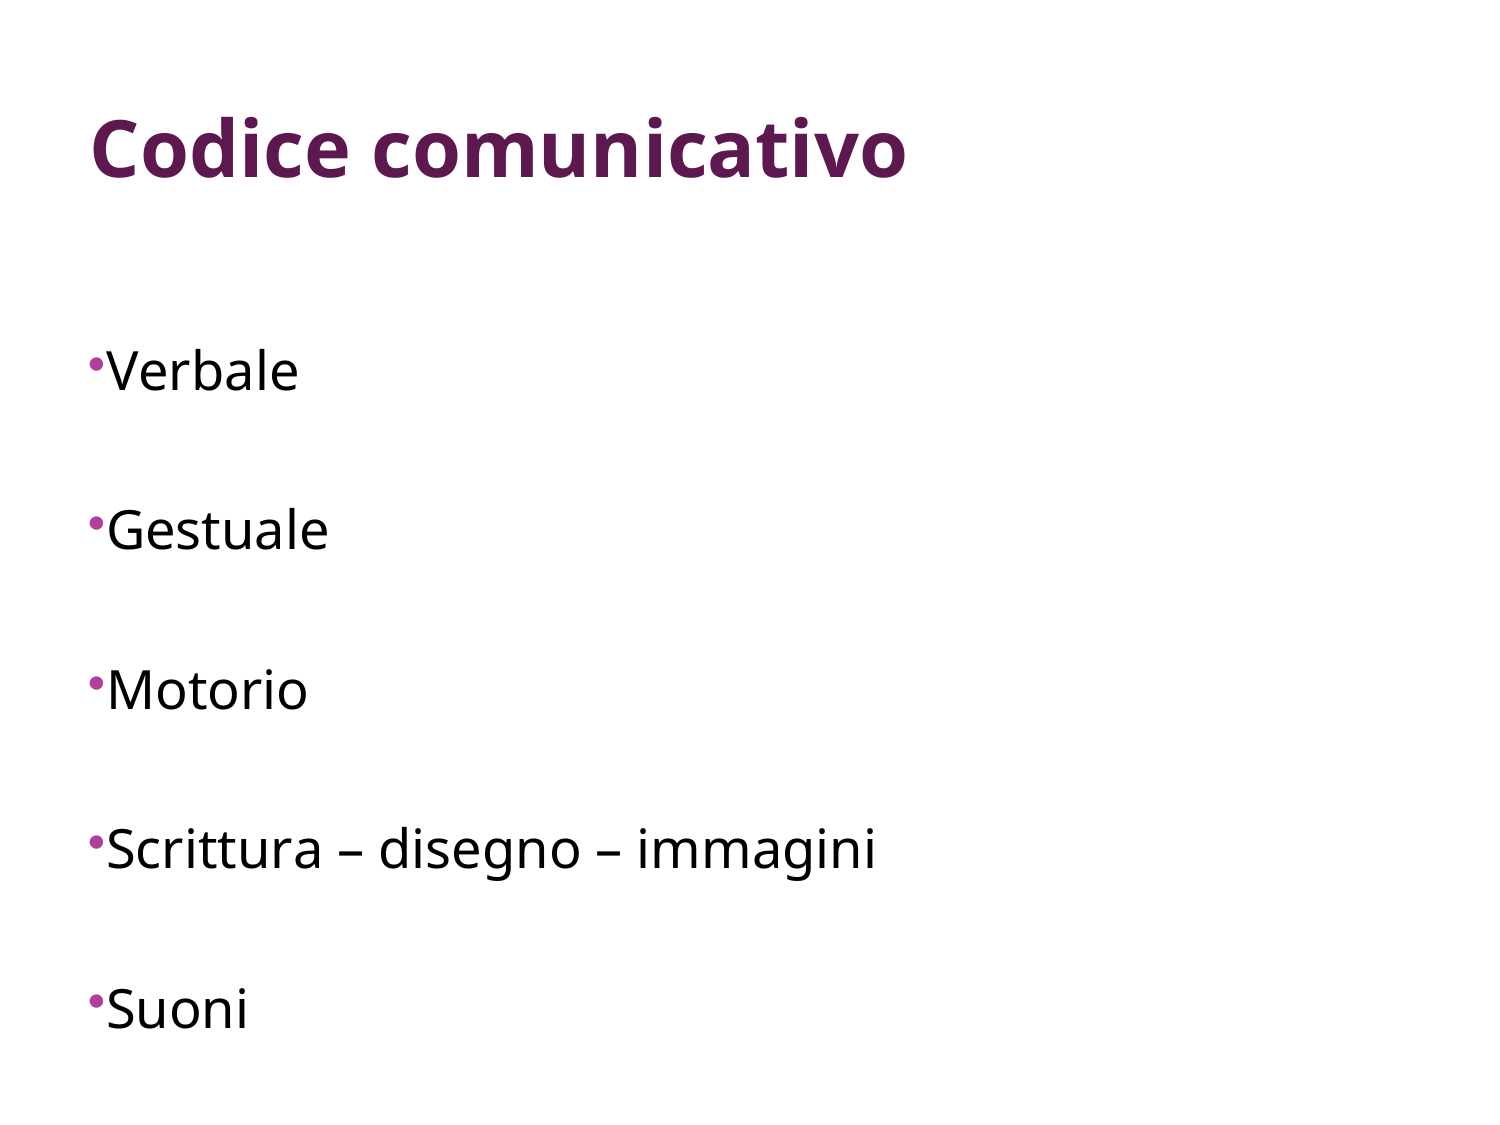

# Codice comunicativo
Verbale
Gestuale
Motorio
Scrittura – disegno – immagini
Suoni